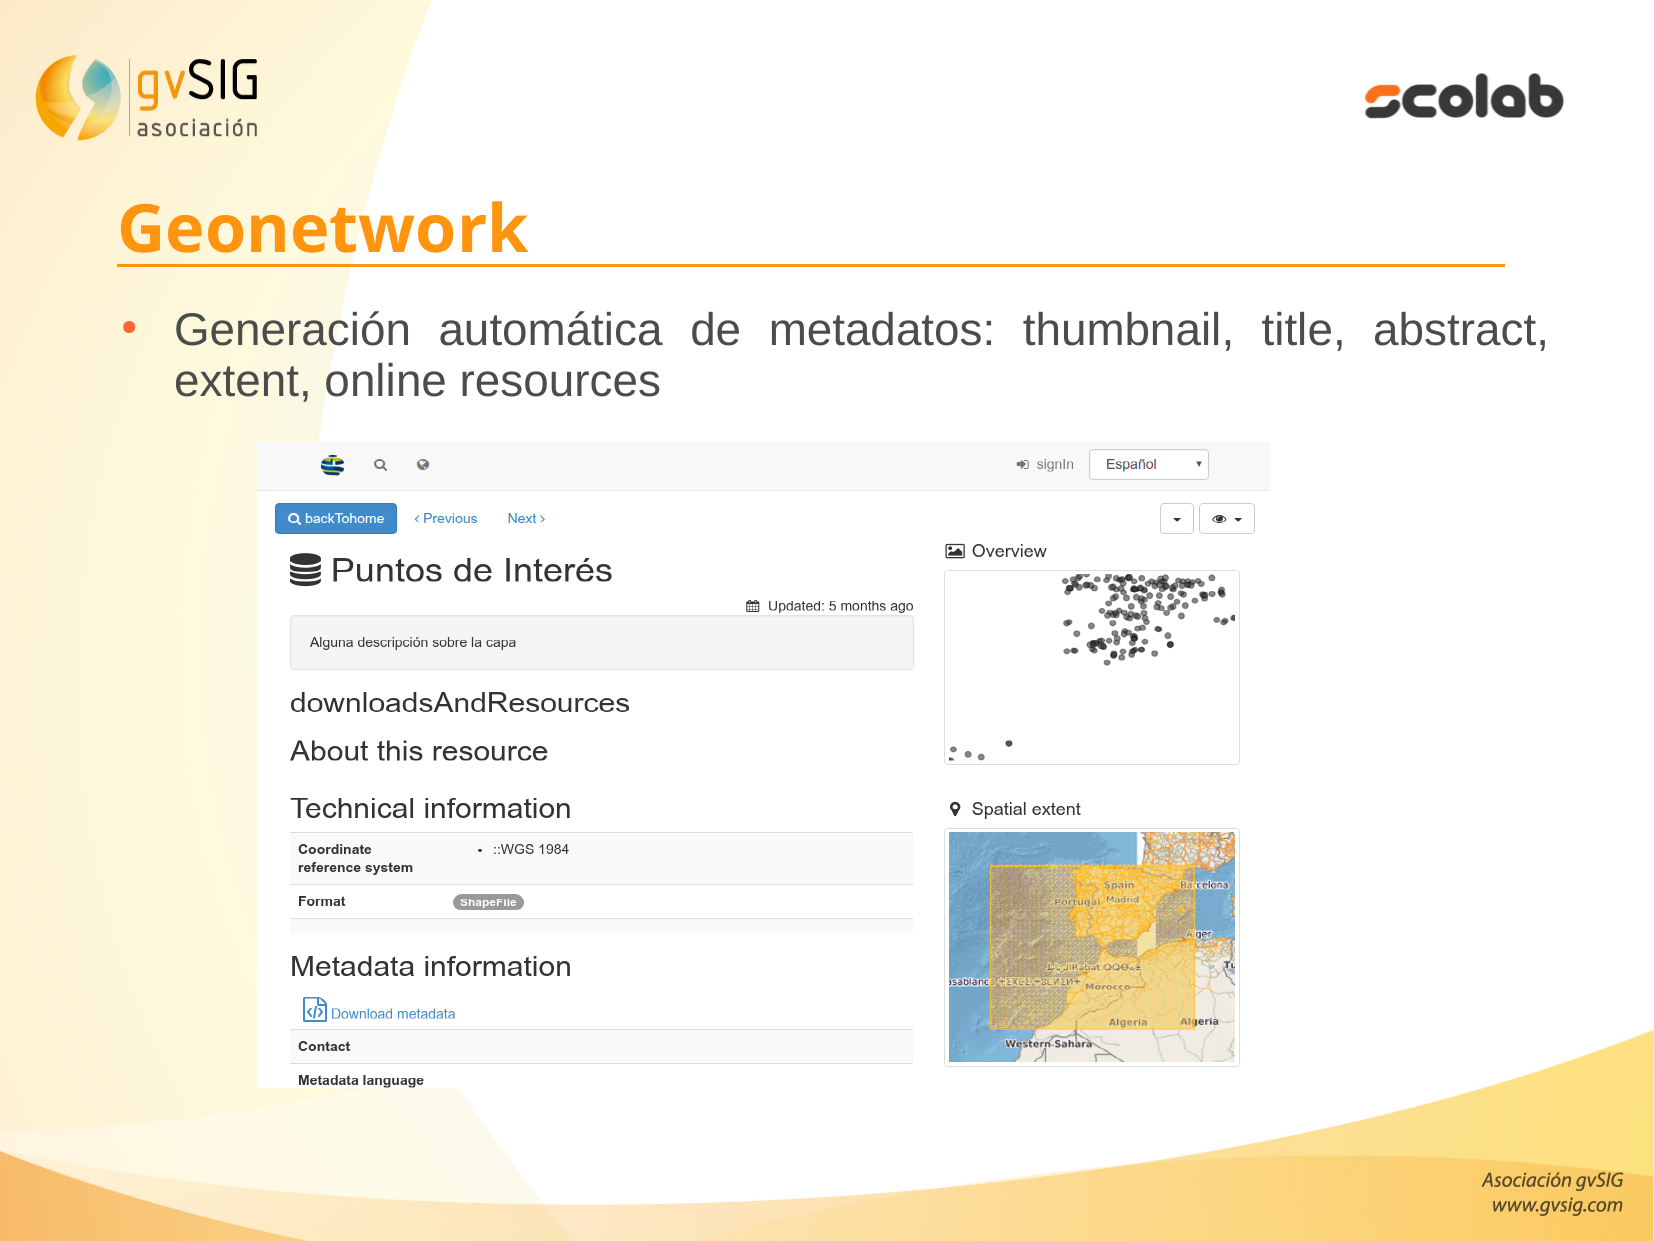

# Geonetwork
Generación automática de metadatos: thumbnail, title, abstract, extent, online resources